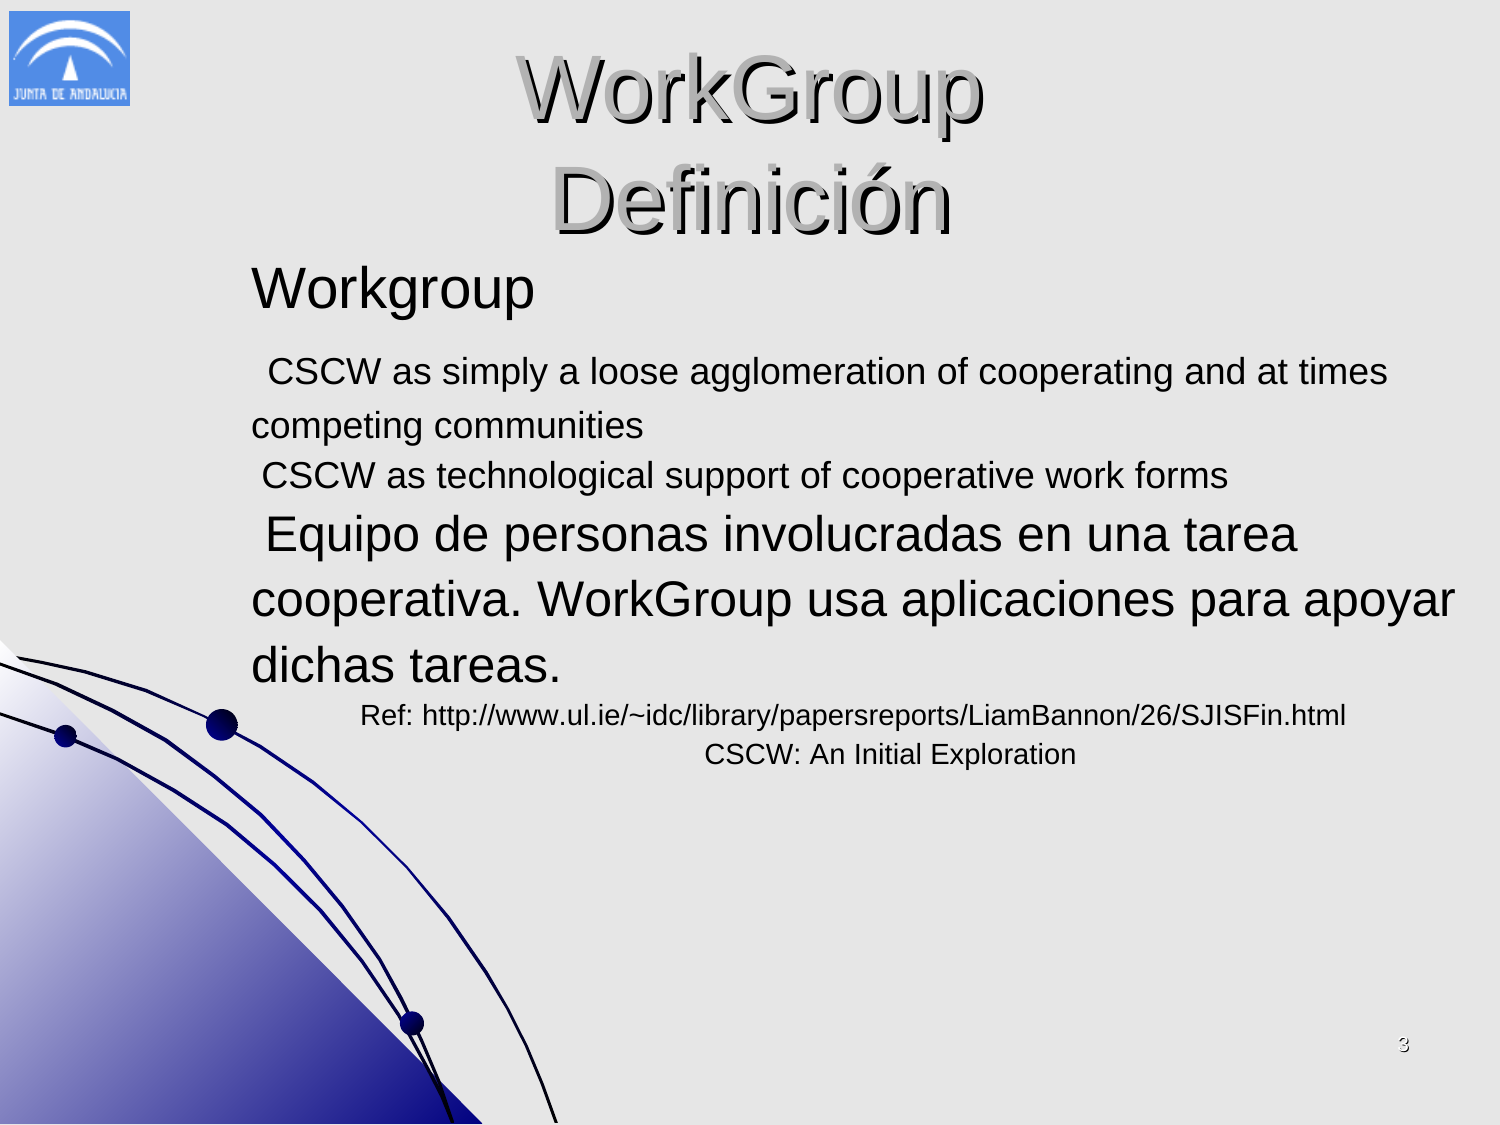

# WorkGroup Definición
Workgroup
 CSCW as simply a loose agglomeration of cooperating and at times competing communities
 CSCW as technological support of cooperative work forms
 Equipo de personas involucradas en una tarea cooperativa. WorkGroup usa aplicaciones para apoyar dichas tareas.
Ref: http://www.ul.ie/~idc/library/papersreports/LiamBannon/26/SJISFin.html
	CSCW: An Initial Exploration
3